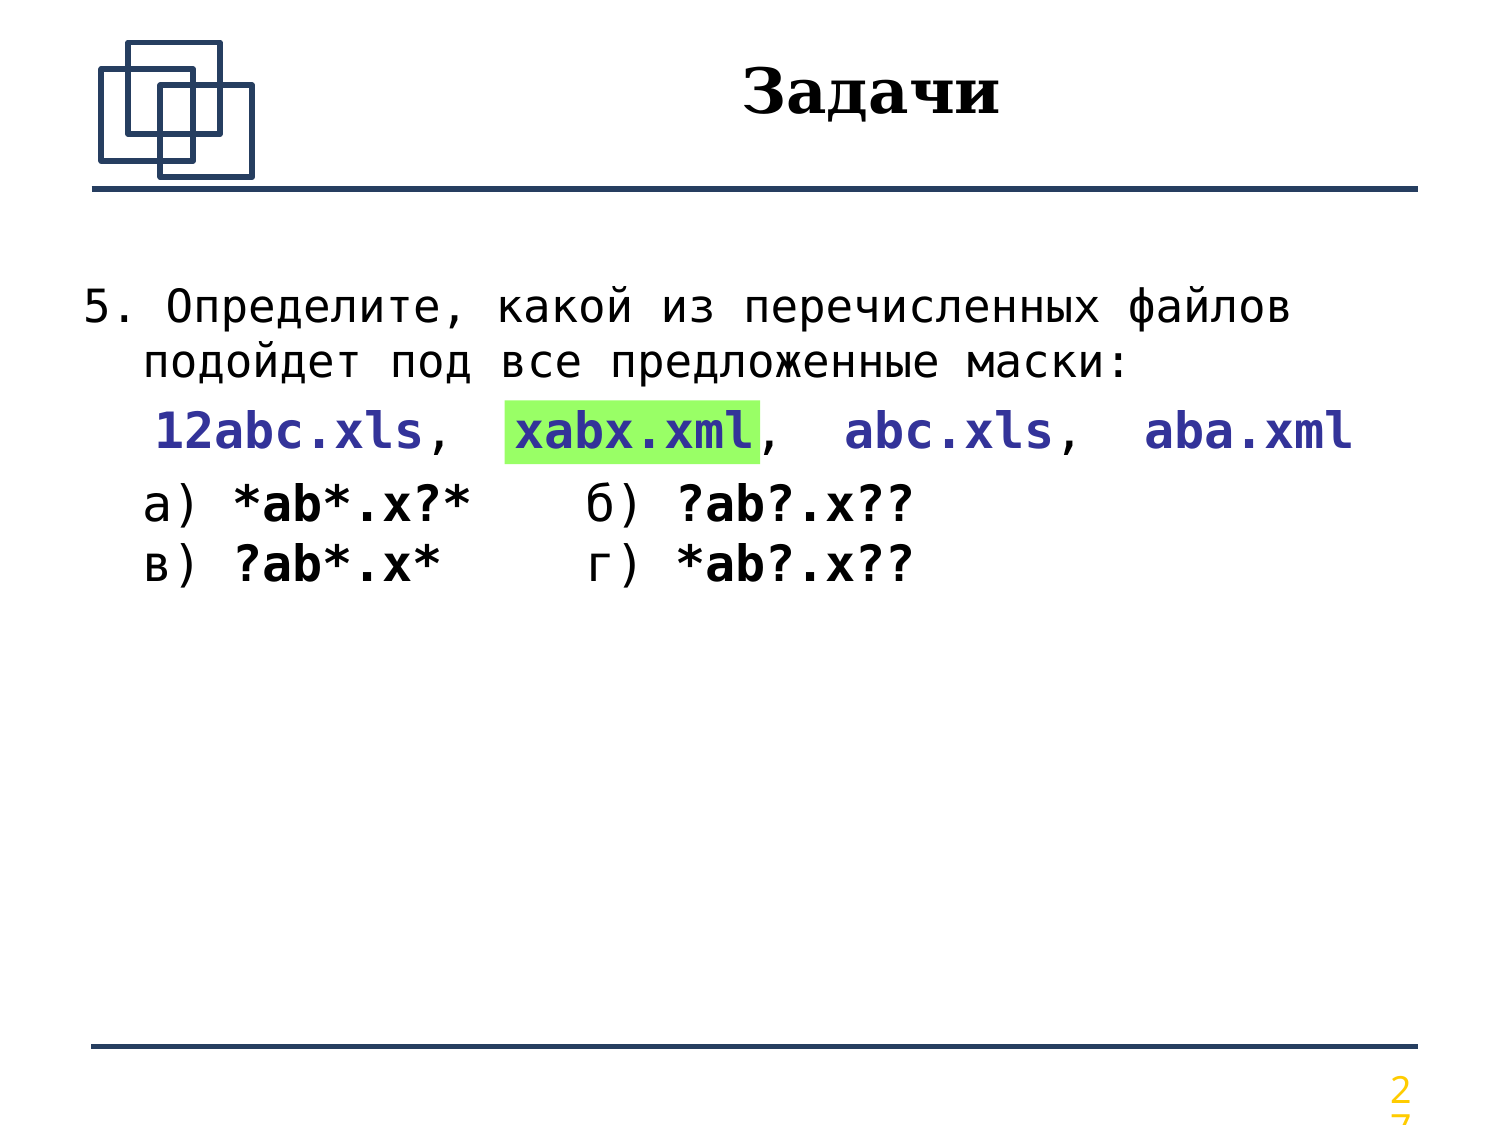

# Задачи
5. Определите, какой из перечисленных файлов подойдет под все предложенные маски:
12abc.xls, xabx.xml, abc.xls, aba.xml
	а) *ab*.x?* 	б) ?ab?.x??
	в) ?ab*.x*	г) *ab?.x??